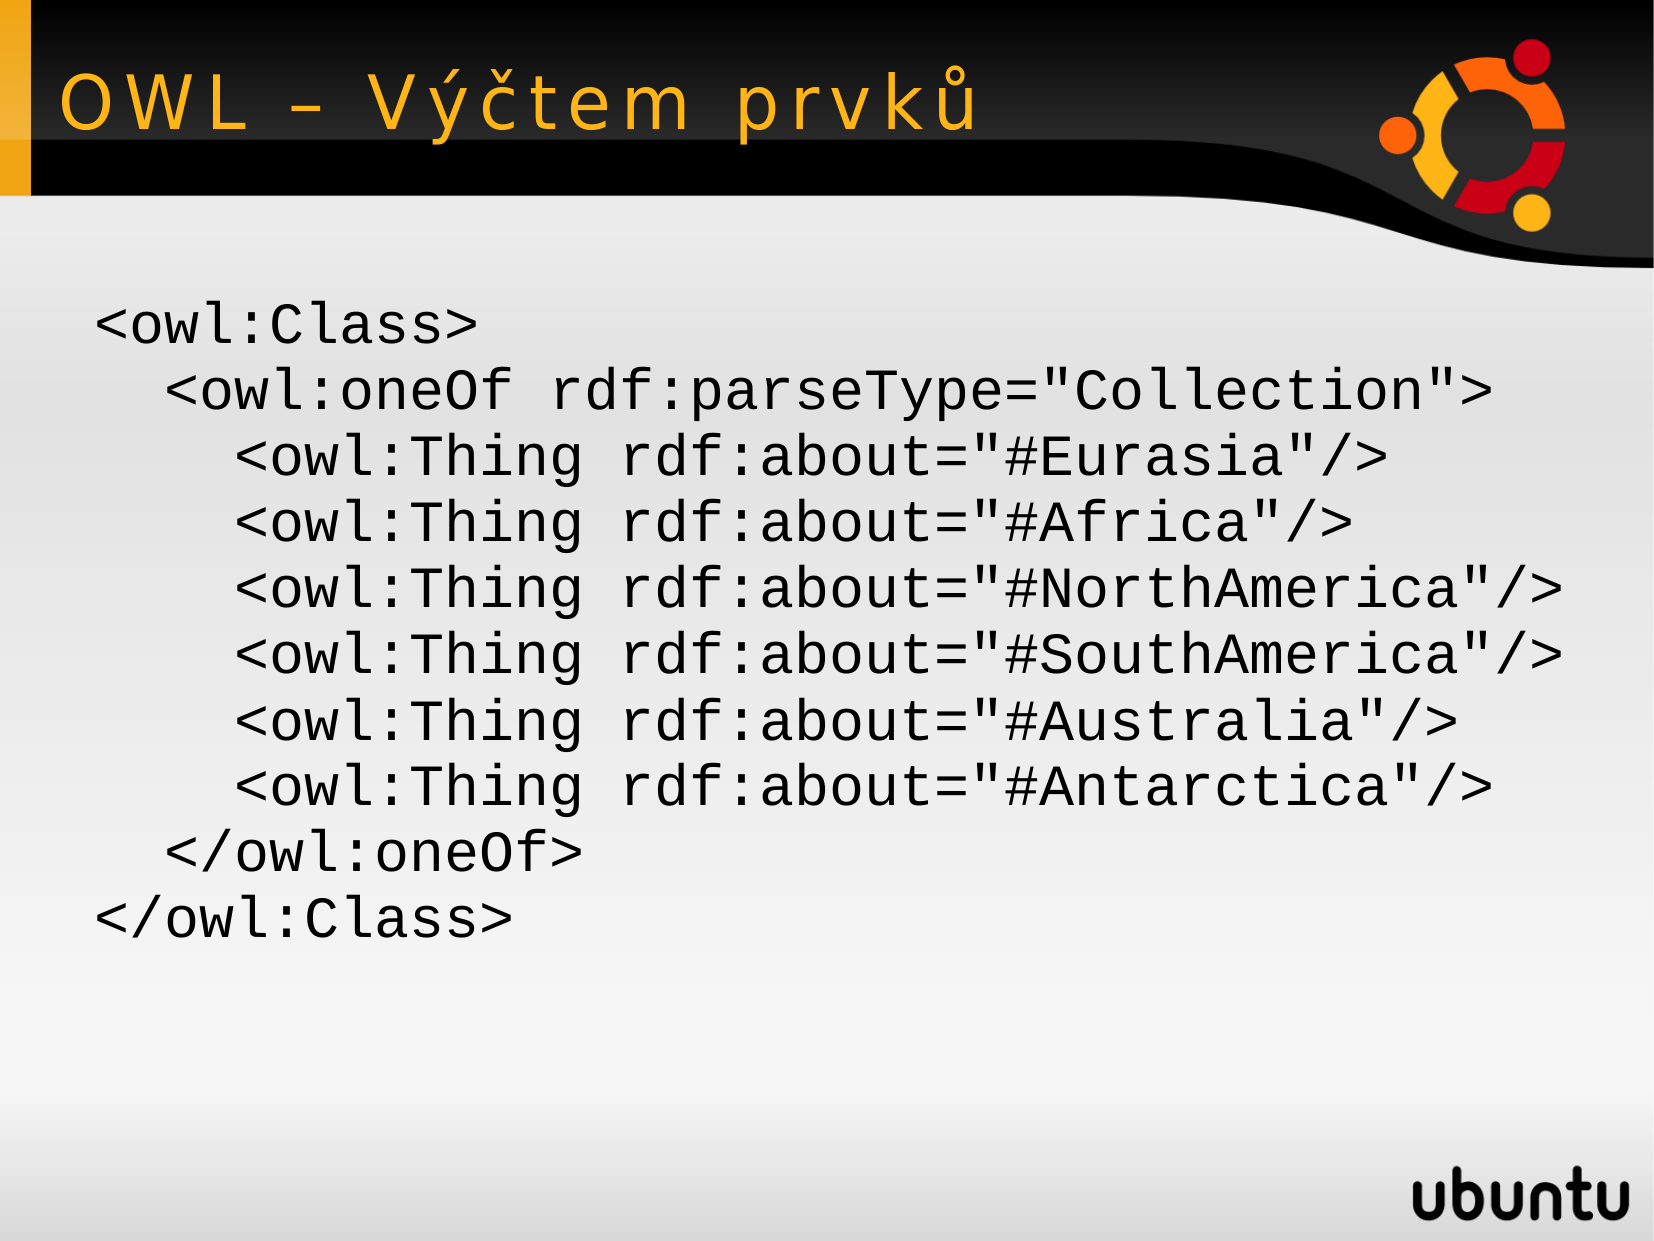

# OWL – Výčtem prvků
<owl:Class>
 <owl:oneOf rdf:parseType="Collection">
 <owl:Thing rdf:about="#Eurasia"/>
 <owl:Thing rdf:about="#Africa"/>
 <owl:Thing rdf:about="#NorthAmerica"/>
 <owl:Thing rdf:about="#SouthAmerica"/>
 <owl:Thing rdf:about="#Australia"/>
 <owl:Thing rdf:about="#Antarctica"/>
 </owl:oneOf>
</owl:Class>